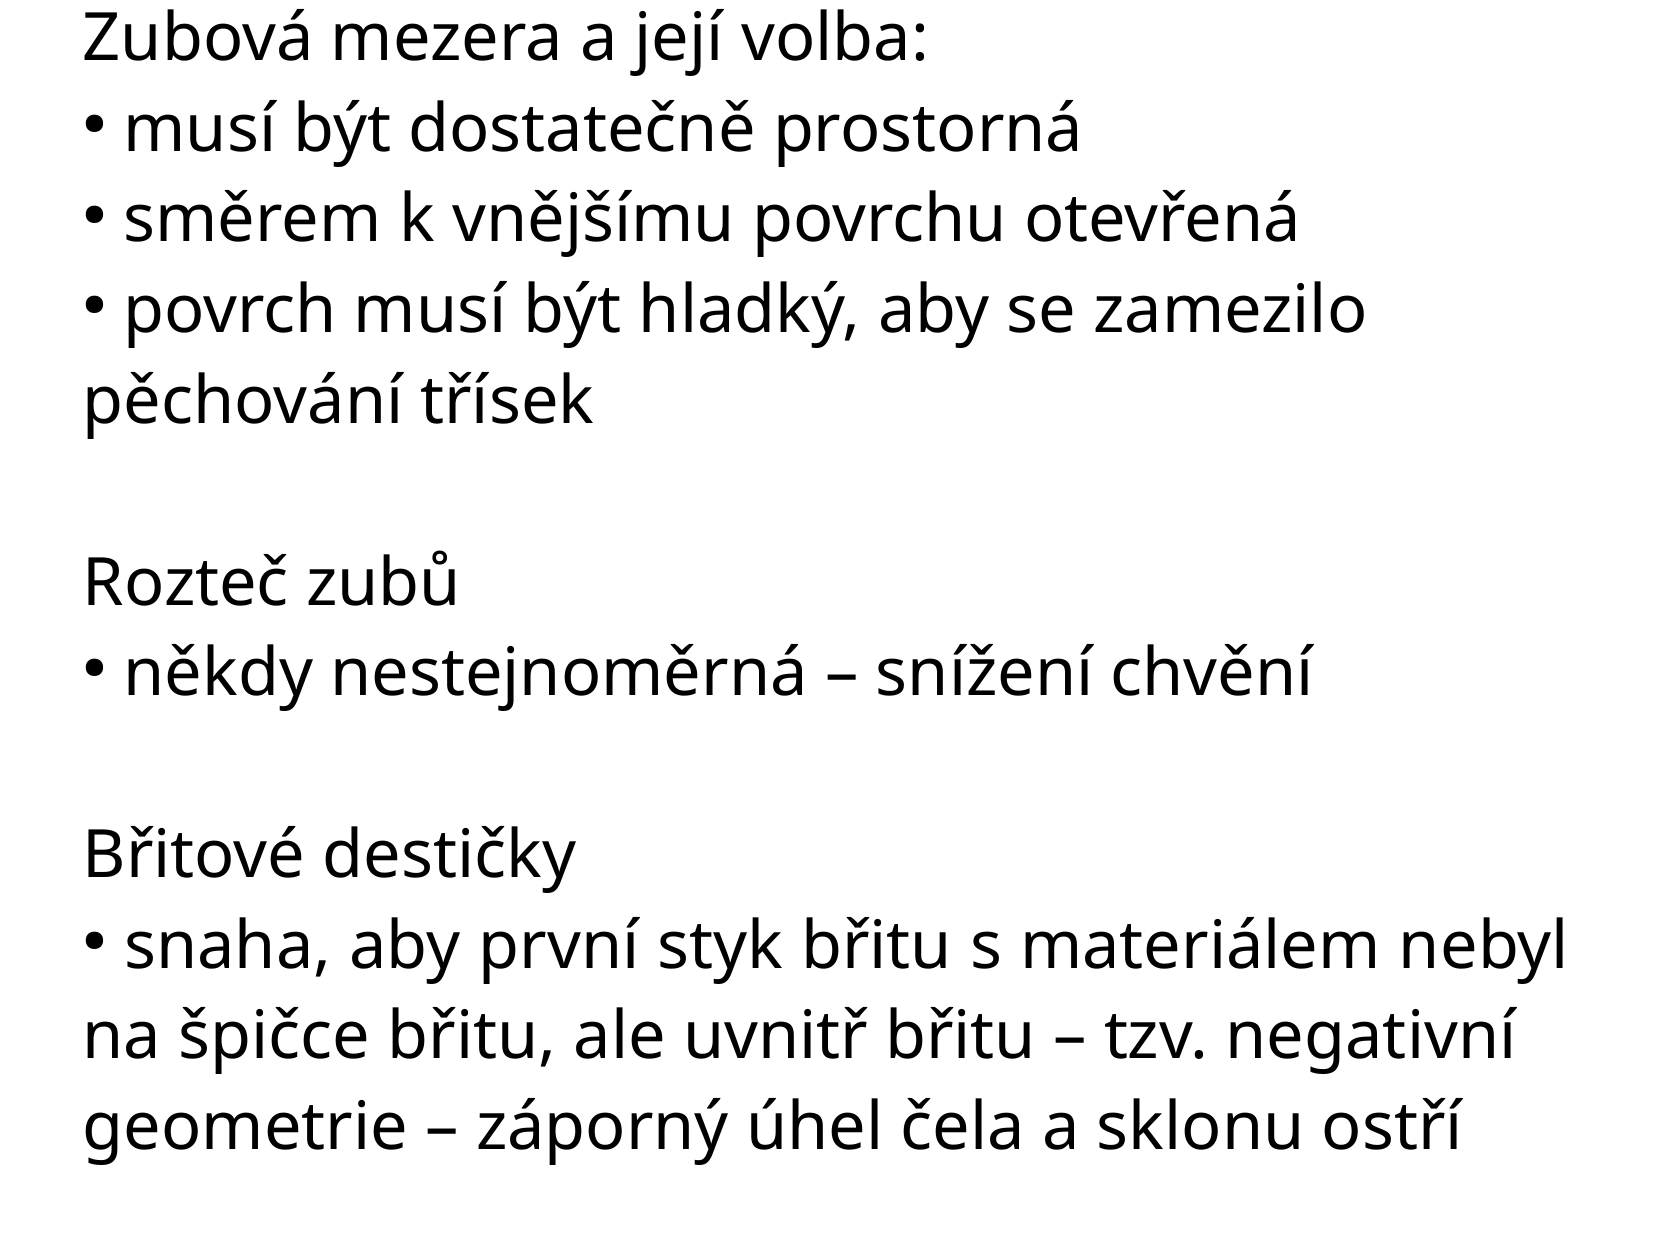

# Zubová mezera a její volba:
 musí být dostatečně prostorná
 směrem k vnějšímu povrchu otevřená
 povrch musí být hladký, aby se zamezilo pěchování třísek
Rozteč zubů
 někdy nestejnoměrná – snížení chvění
Břitové destičky
 snaha, aby první styk břitu s materiálem nebyl na špičce břitu, ale uvnitř břitu – tzv. negativní
geometrie – záporný úhel čela a sklonu ostří